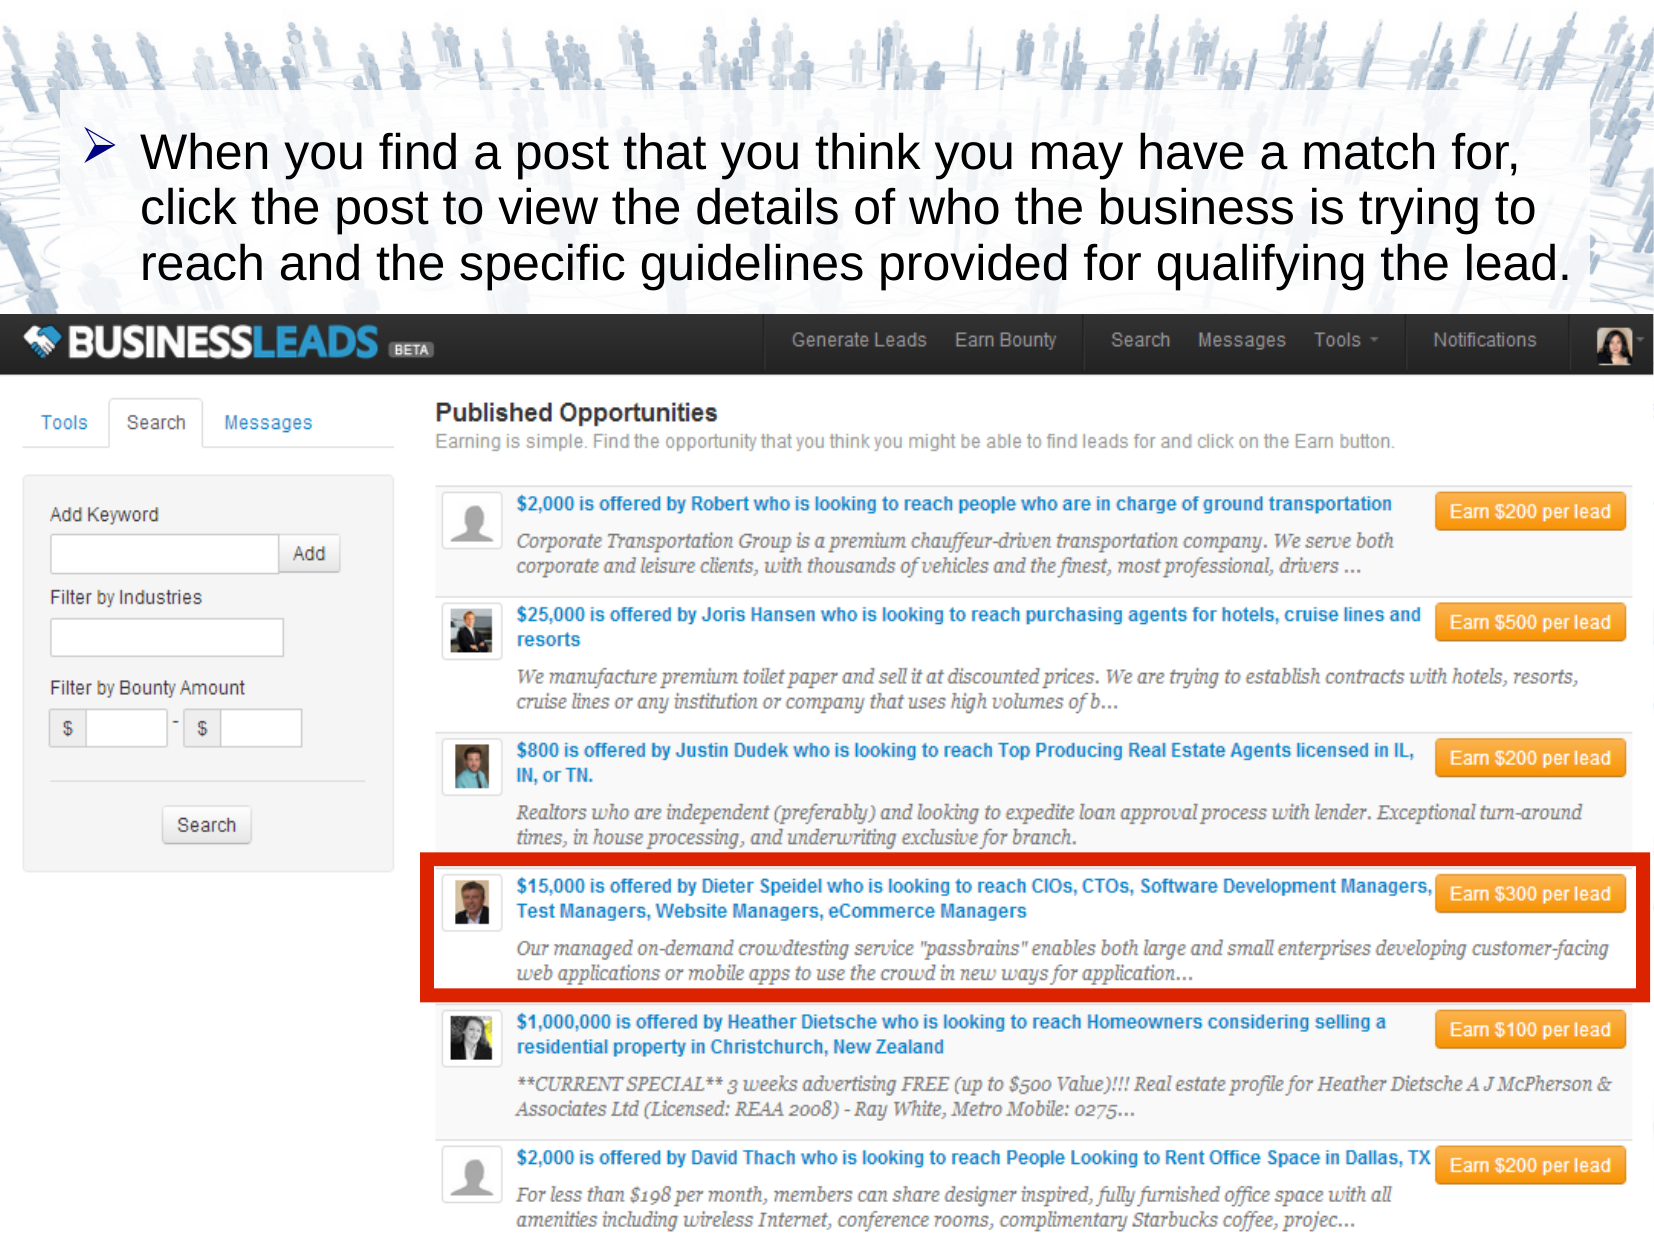

# When you find a post that you think you may have a match for, click the post to view the details of who the business is trying to reach and the specific guidelines provided for qualifying the lead.